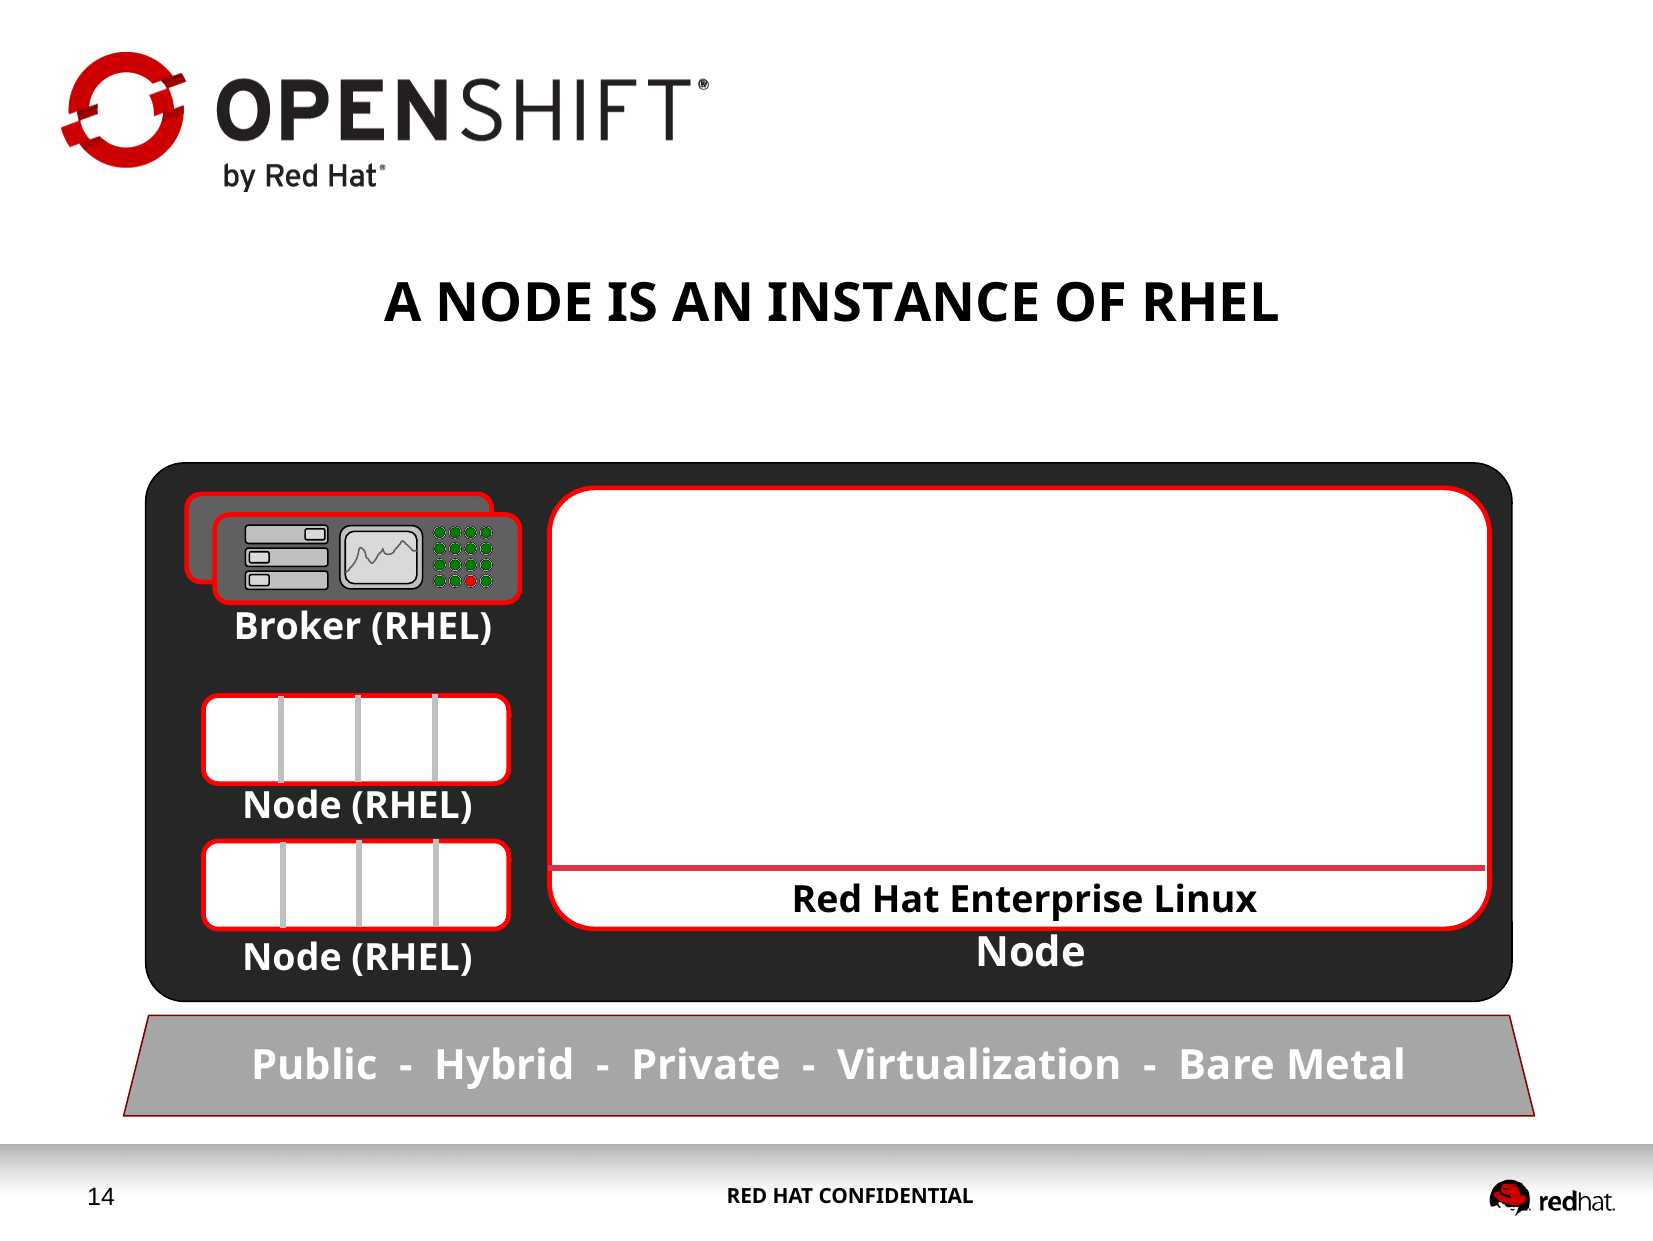

A NODE IS AN INSTANCE OF RHEL
RHEL
Broker (RHEL)
Node (RHEL)
Red Hat Enterprise Linux
Node
Node (RHEL)
Public - Hybrid - Private - Virtualization - Bare Metal